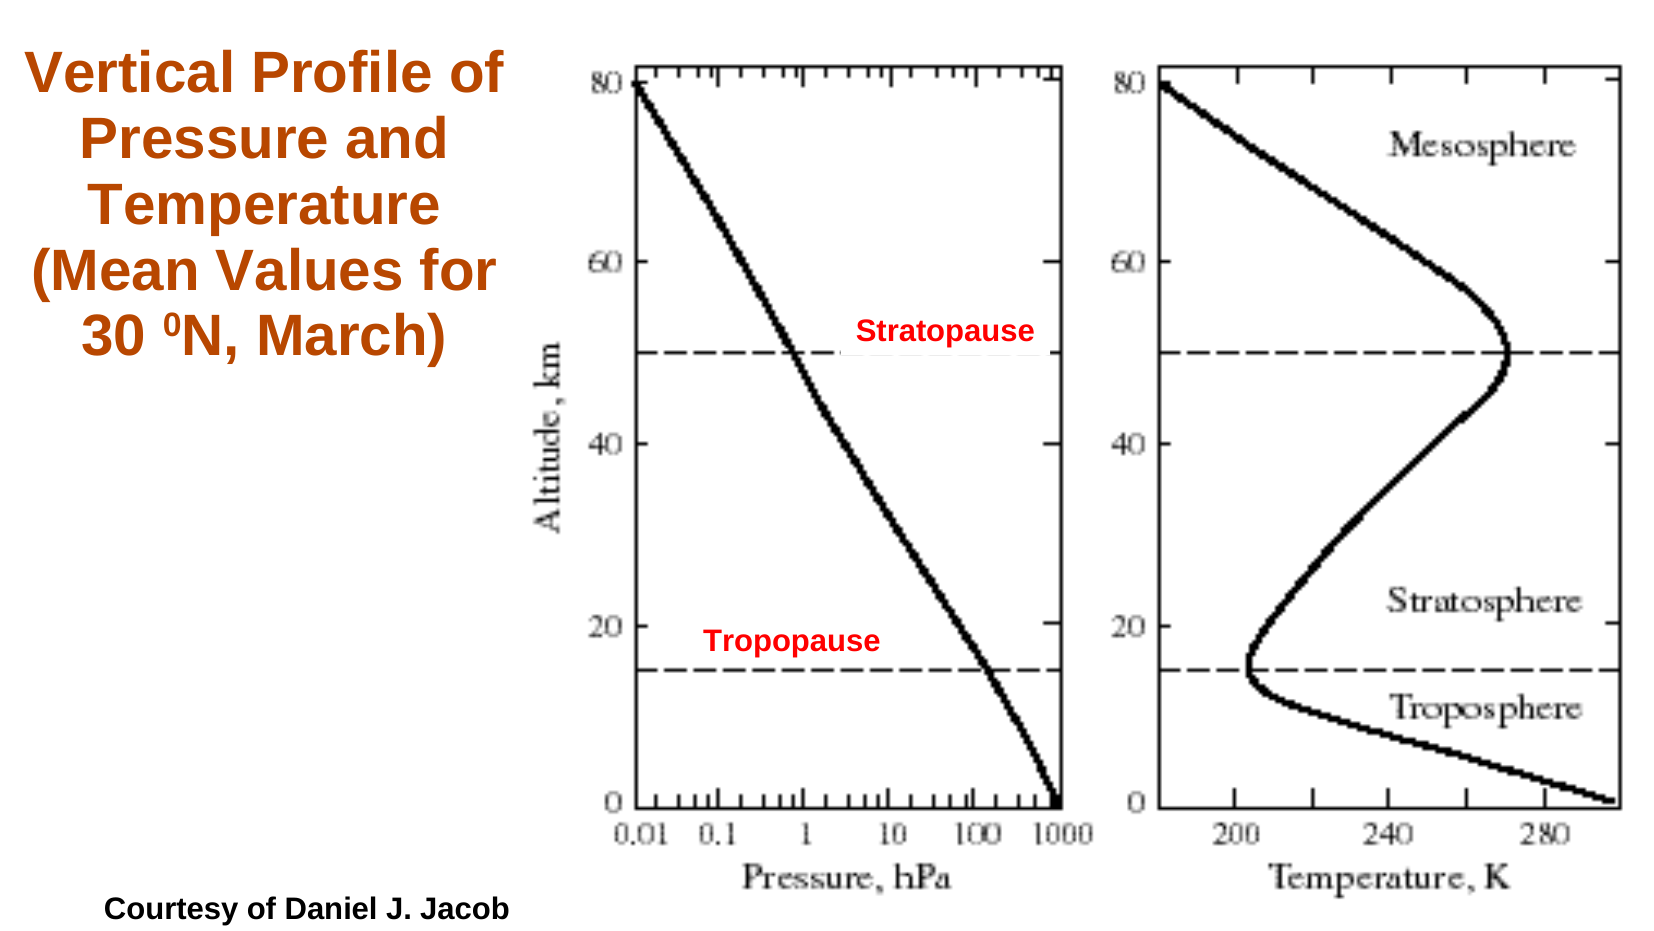

Vertical Profile of Pressure and Temperature
(Mean Values for 30 0N, March)
Stratopause
Tropopause
Courtesy of Daniel J. Jacob